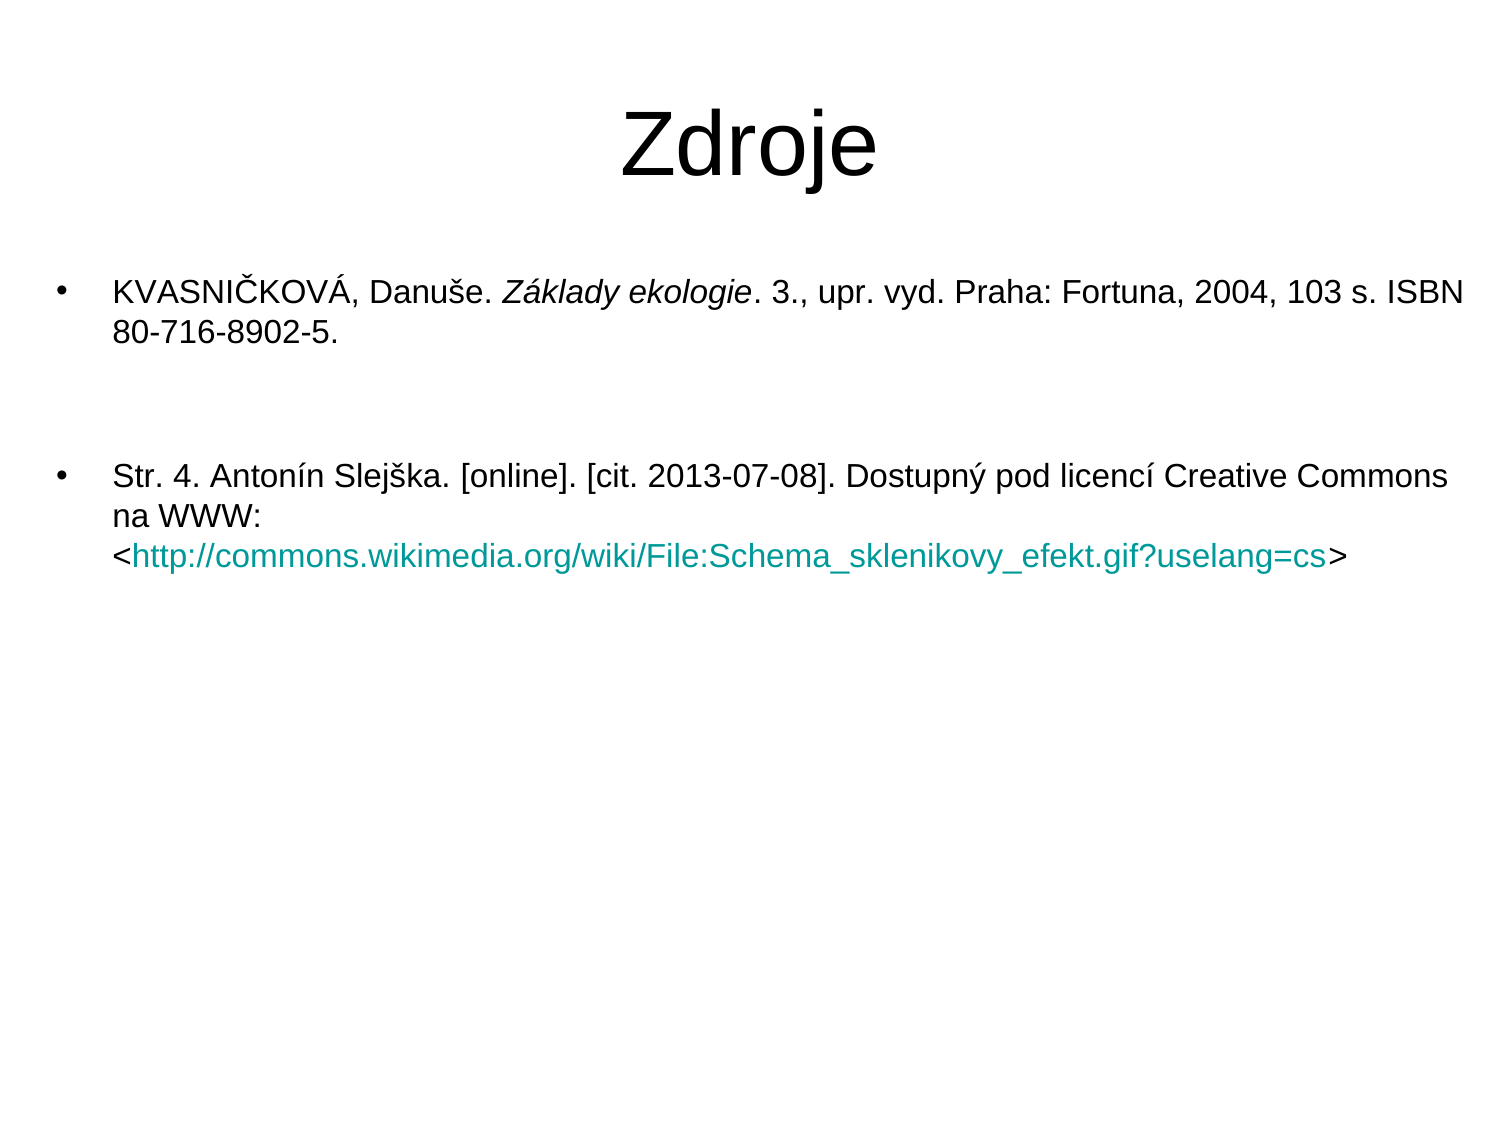

# Zdroje
KVASNIČKOVÁ, Danuše. Základy ekologie. 3., upr. vyd. Praha: Fortuna, 2004, 103 s. ISBN 80-716-8902-5.
Str. 4. Antonín Slejška. [online]. [cit. 2013-07-08]. Dostupný pod licencí Creative Commons na WWW:
<http://commons.wikimedia.org/wiki/File:Schema_sklenikovy_efekt.gif?uselang=cs>